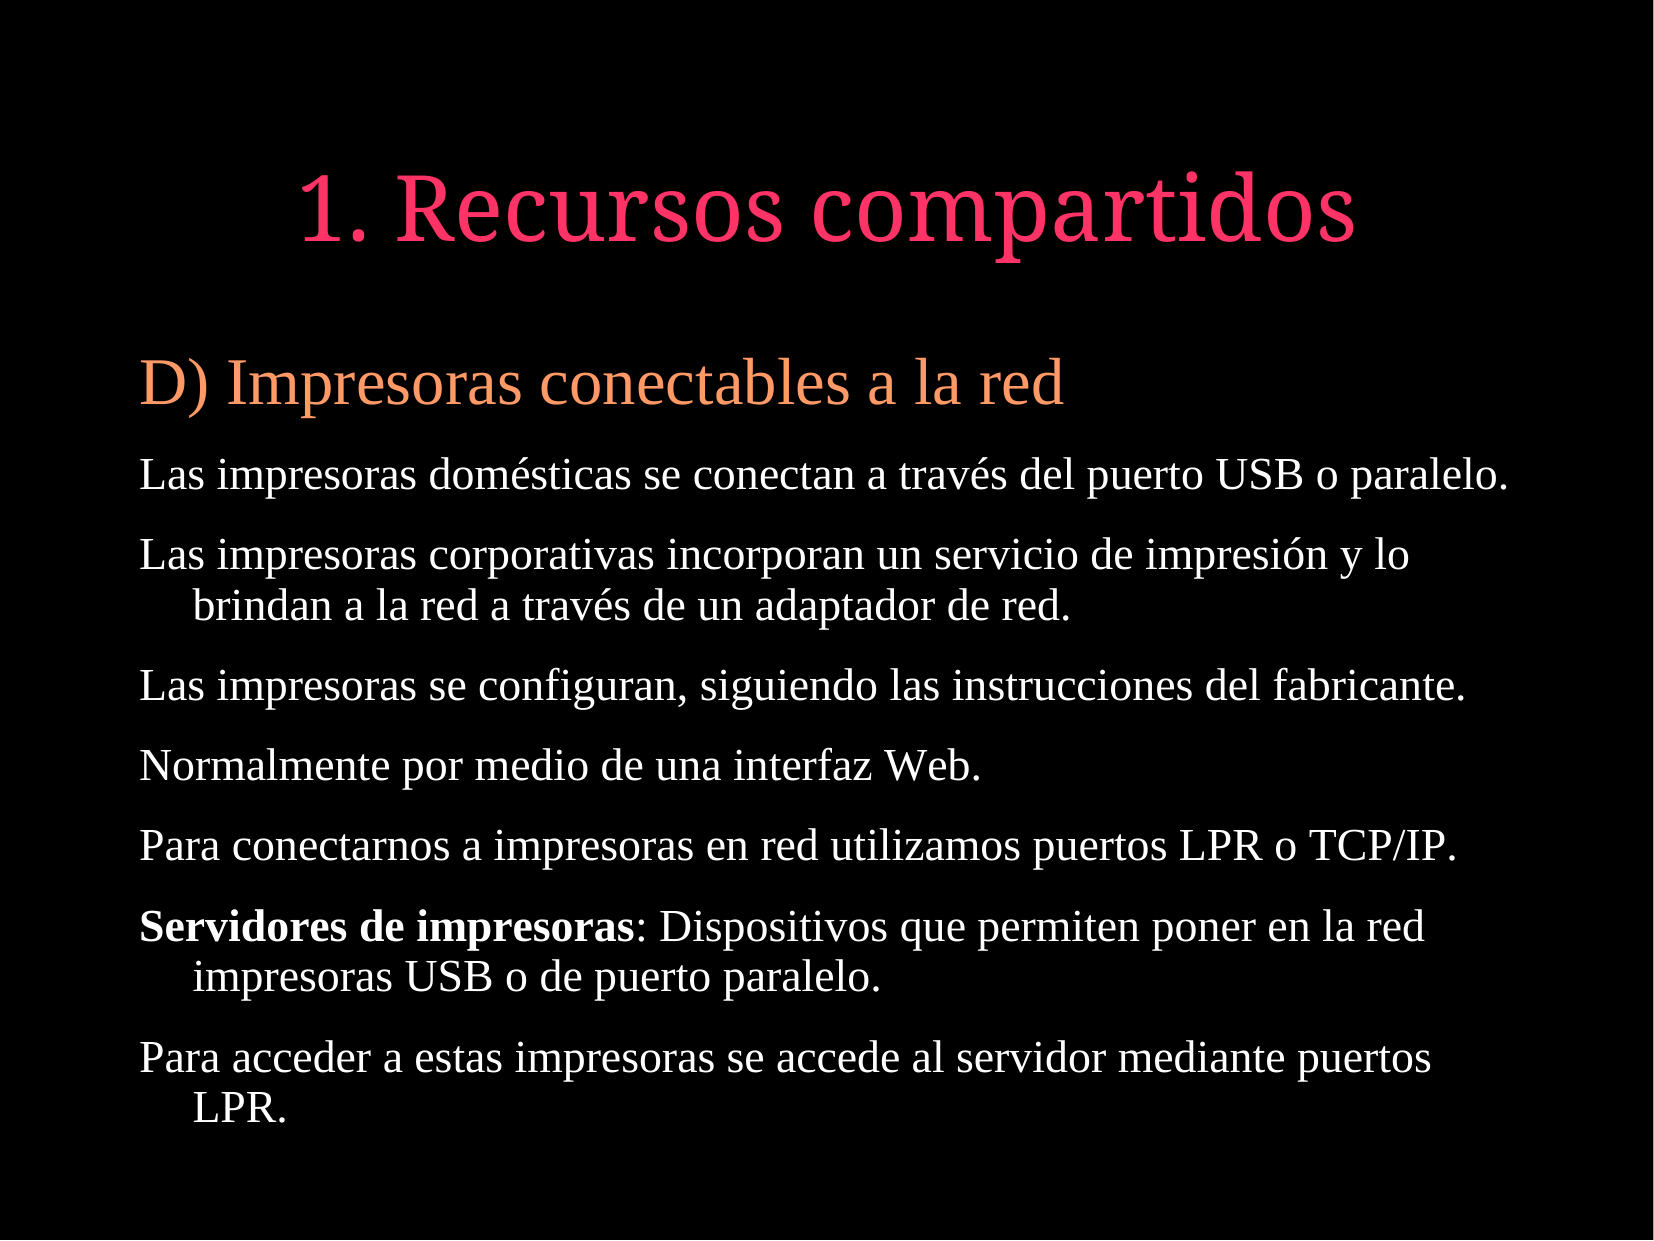

# 1. Recursos compartidos
D) Impresoras conectables a la red
Las impresoras domésticas se conectan a través del puerto USB o paralelo.
Las impresoras corporativas incorporan un servicio de impresión y lo brindan a la red a través de un adaptador de red.
Las impresoras se configuran, siguiendo las instrucciones del fabricante.
Normalmente por medio de una interfaz Web.
Para conectarnos a impresoras en red utilizamos puertos LPR o TCP/IP.
Servidores de impresoras: Dispositivos que permiten poner en la red impresoras USB o de puerto paralelo.
Para acceder a estas impresoras se accede al servidor mediante puertos LPR.